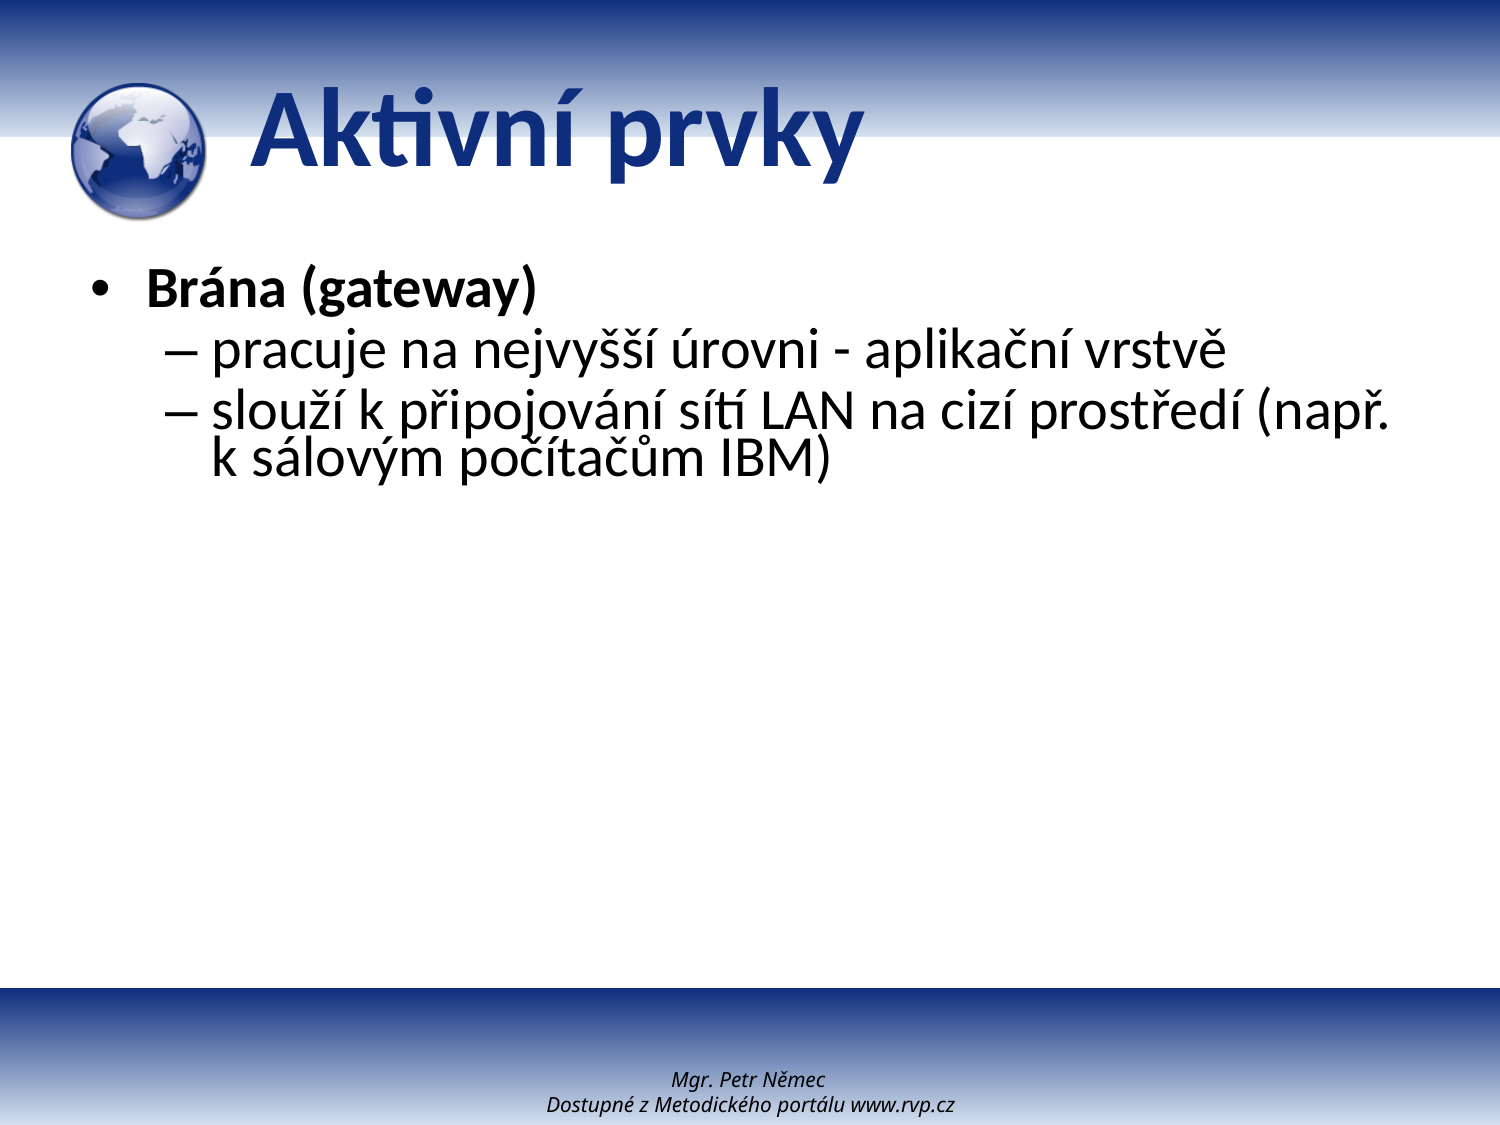

# Aktivní prvky
Brána (gateway)
pracuje na nejvyšší úrovni - aplikační vrstvě
slouží k připojování sítí LAN na cizí prostředí (např. k sálovým počítačům IBM)